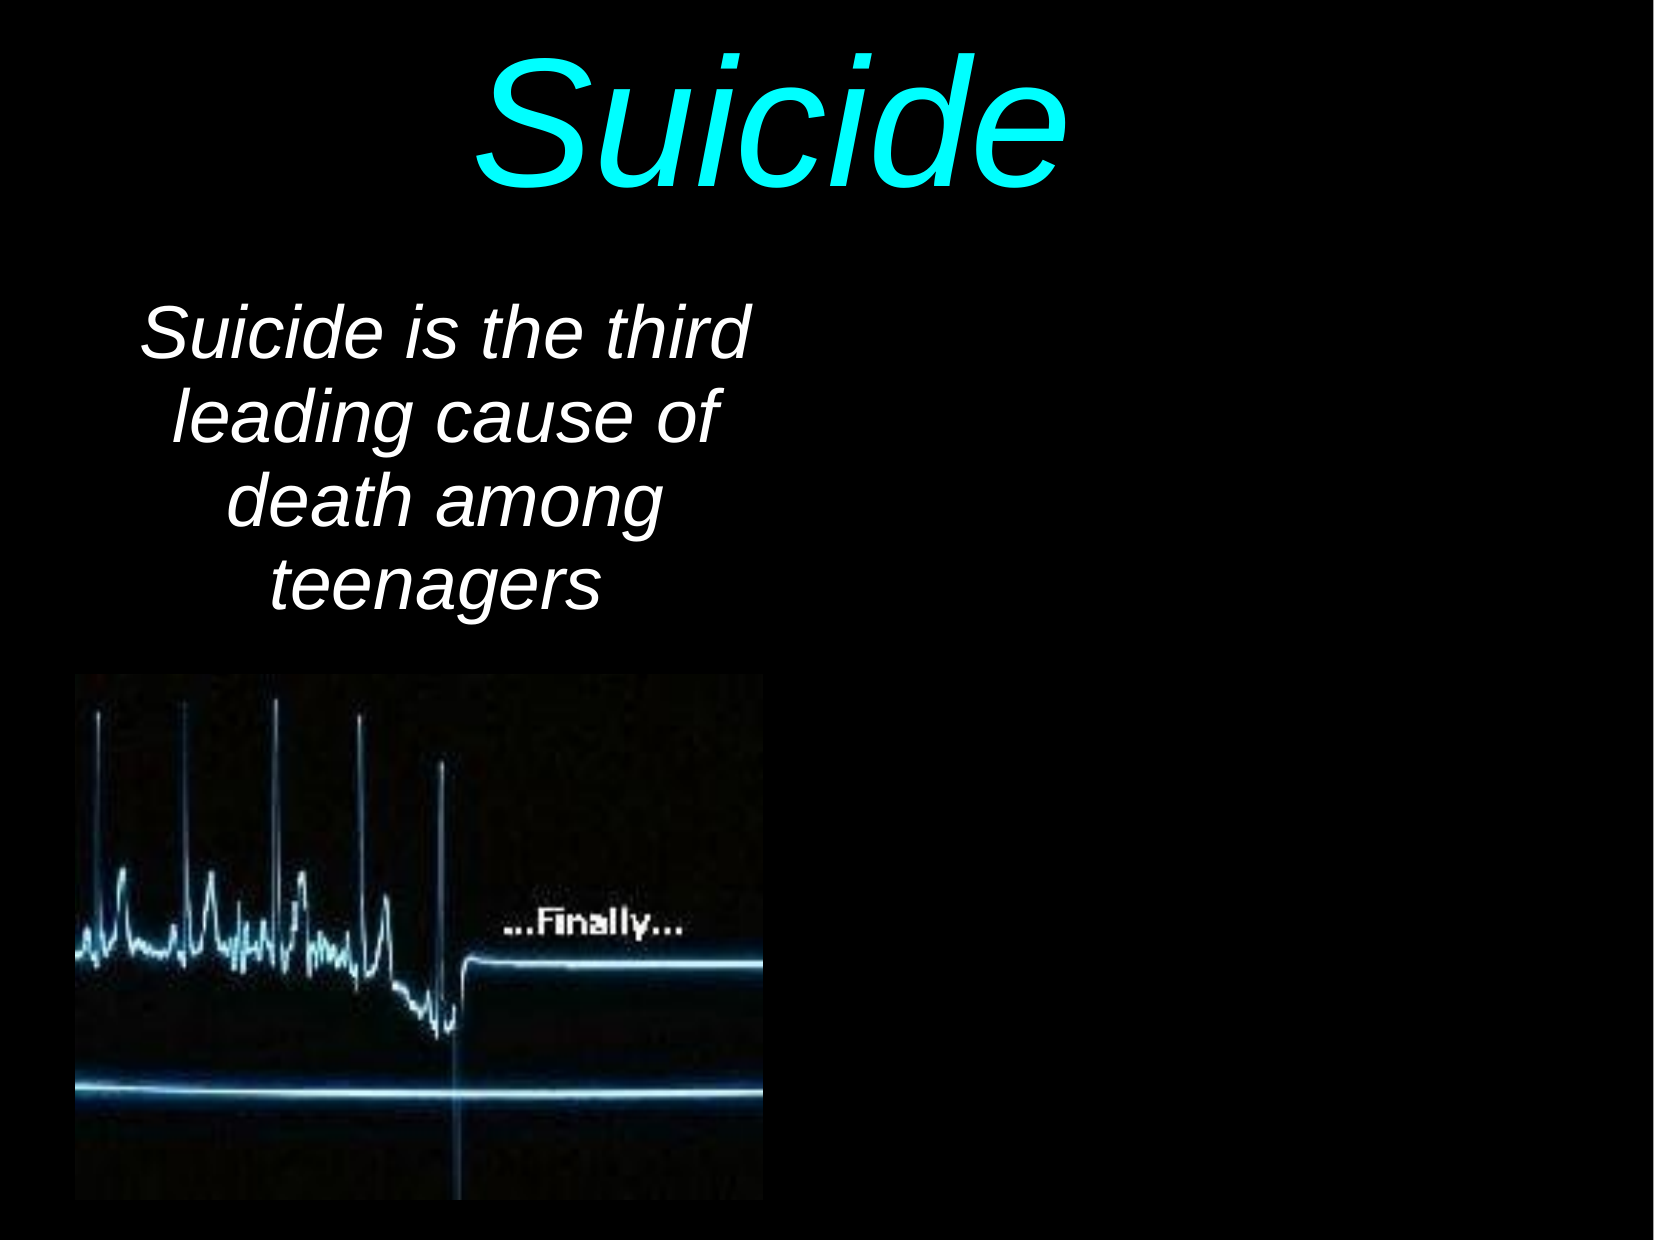

Suicide
# Suicide is the third leading cause of death among teenagers